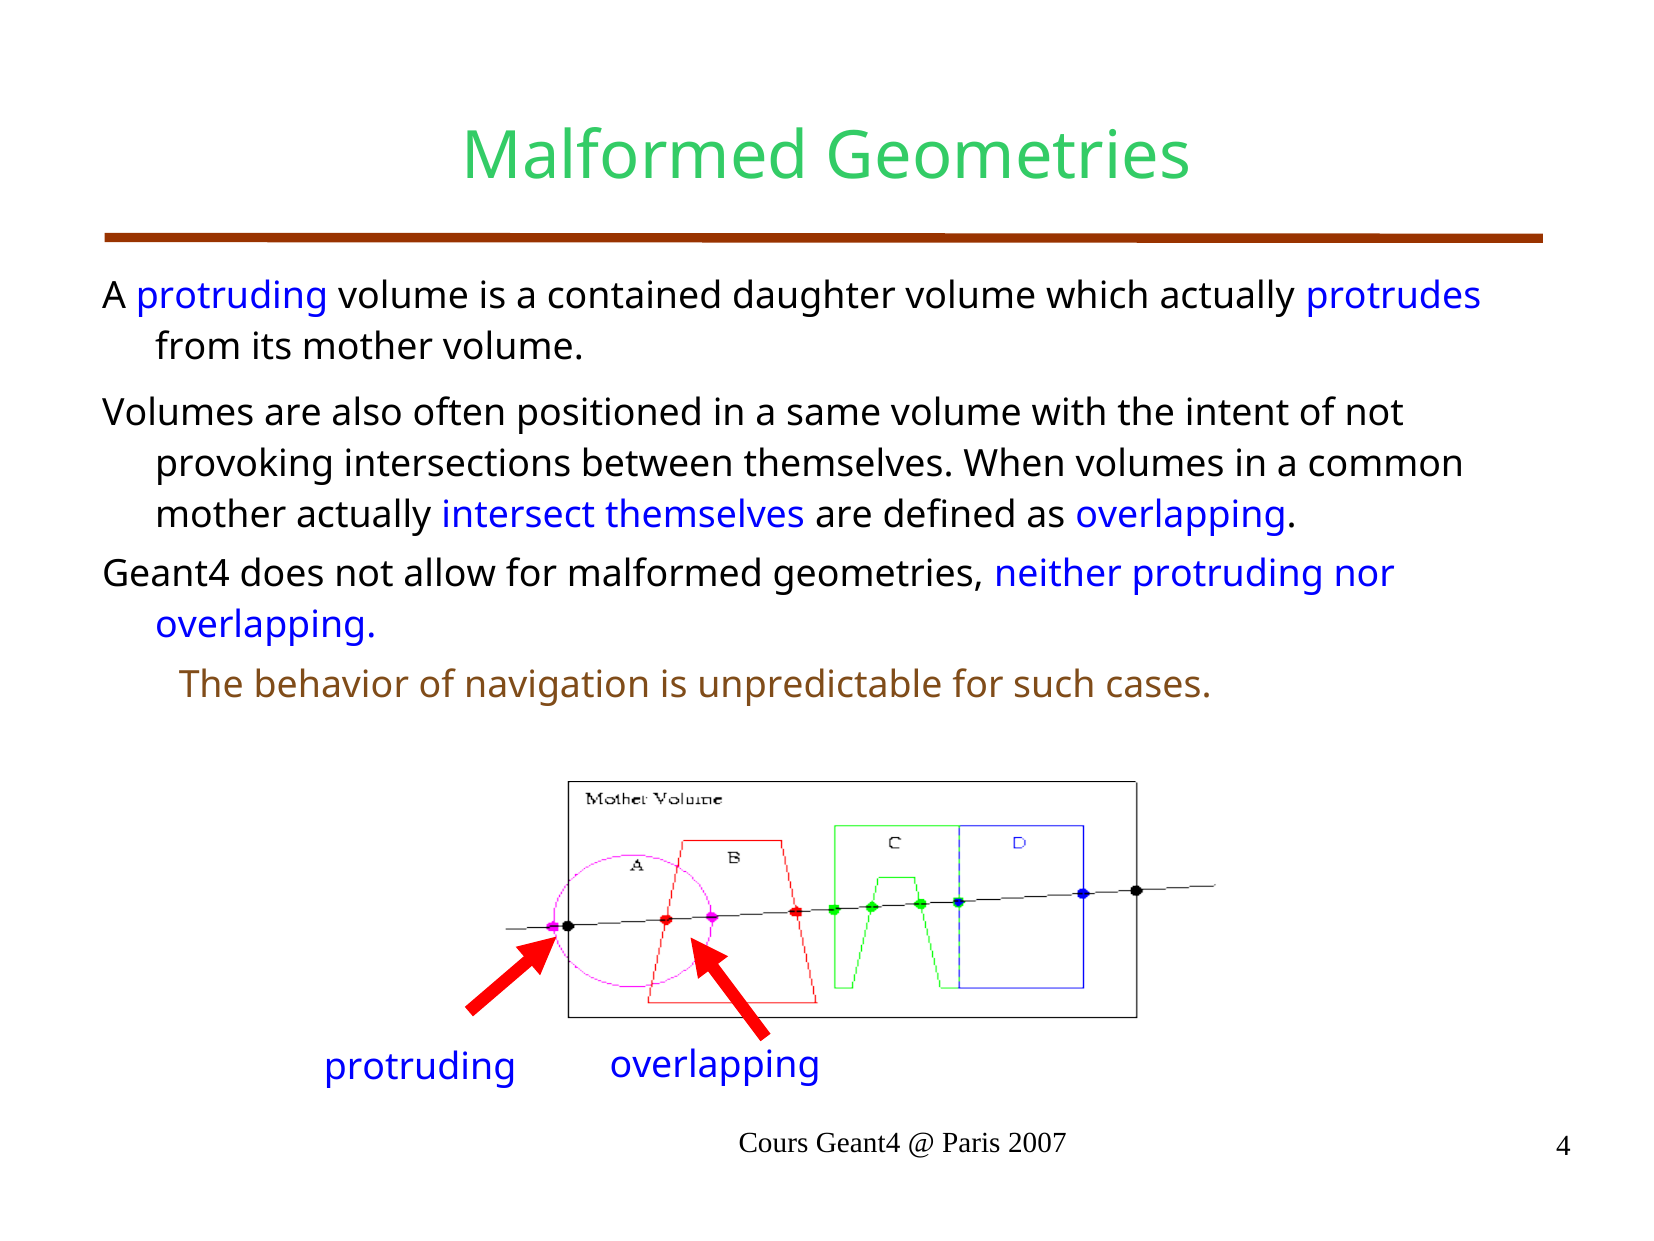

# Malformed Geometries
A protruding volume is a contained daughter volume which actually protrudes from its mother volume.
Volumes are also often positioned in a same volume with the intent of not provoking intersections between themselves. When volumes in a common mother actually intersect themselves are defined as overlapping.
Geant4 does not allow for malformed geometries, neither protruding nor overlapping.
The behavior of navigation is unpredictable for such cases.
overlapping
protruding
Cours Geant4 @ Paris 2007
4